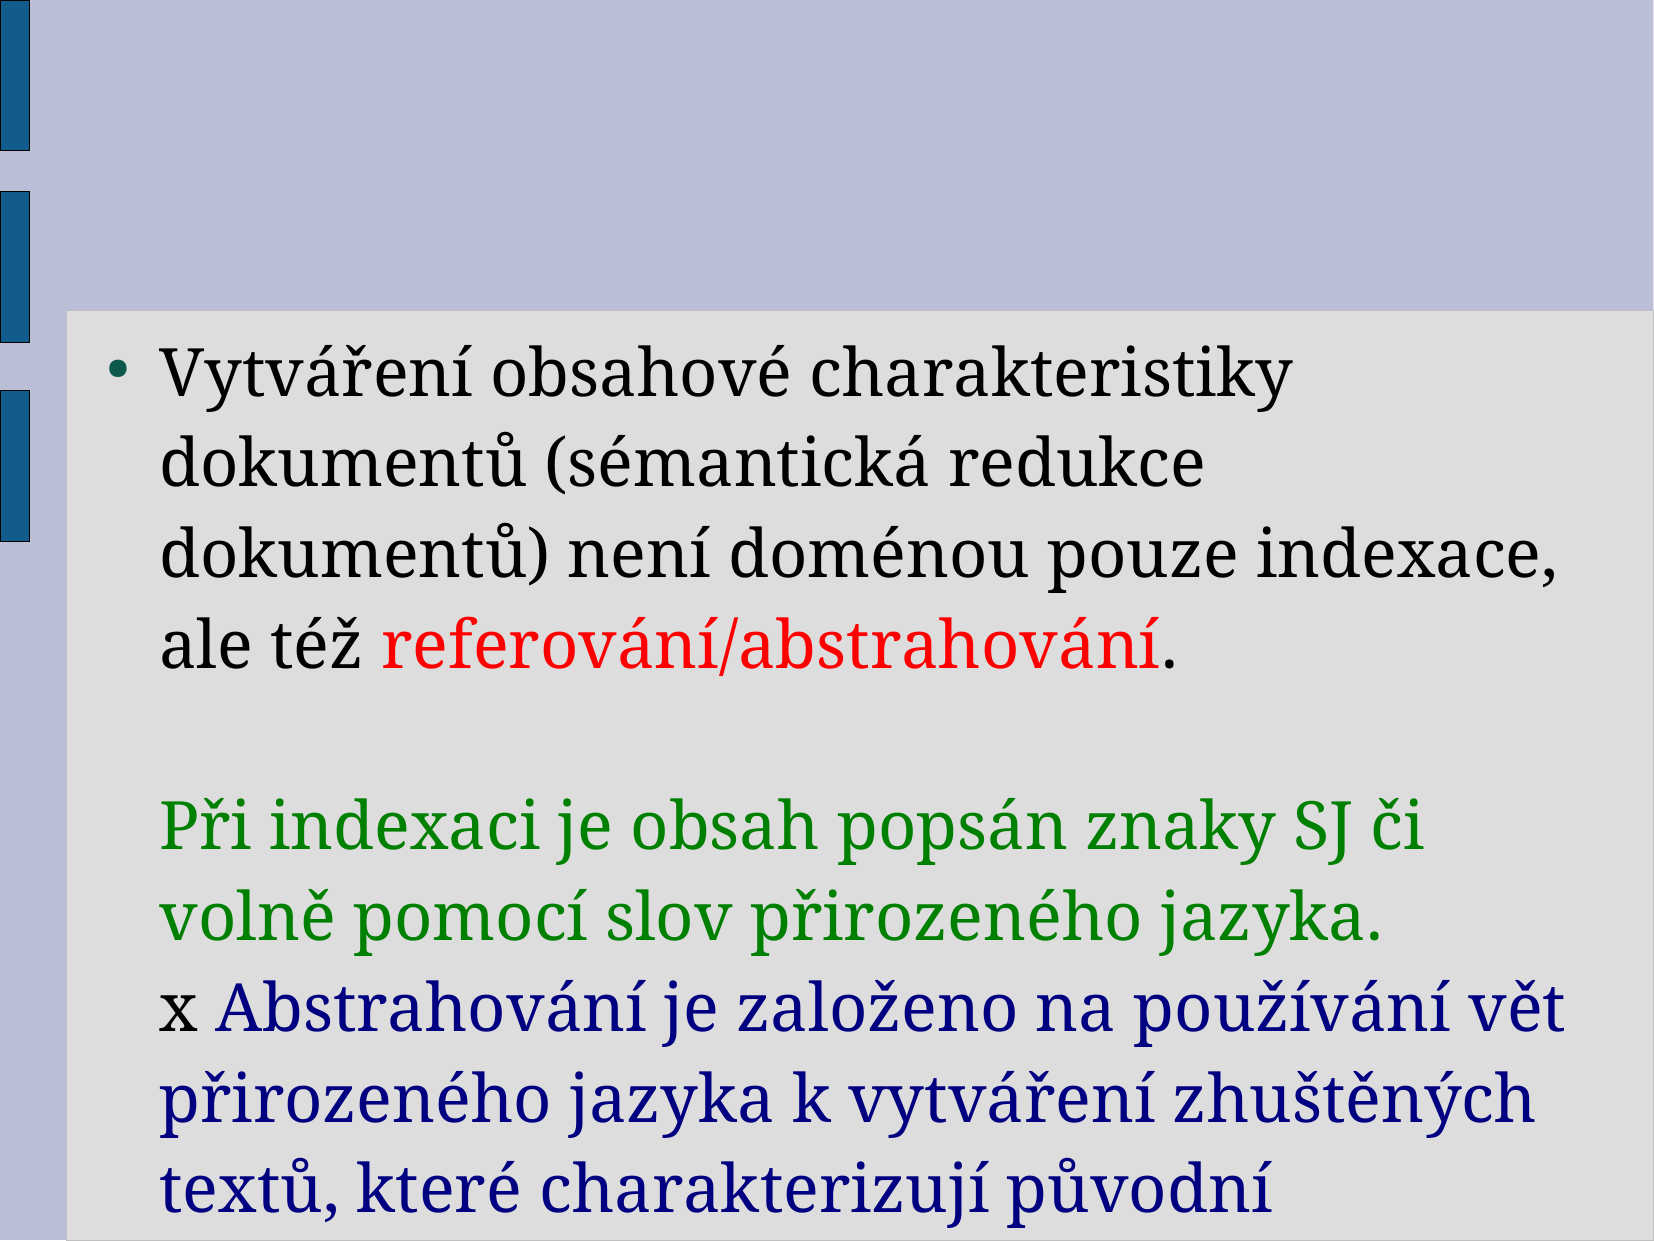

# Vytváření obsahové charakteristiky dokumentů (sémantická redukce dokumentů) není doménou pouze indexace, ale též referování/abstrahování.
Při indexaci je obsah popsán znaky SJ či volně pomocí slov přirozeného jazyka.
x Abstrahování je založeno na používání vět přirozeného jazyka k vytváření zhuštěných textů, které charakterizují původní dokument. (Pinkas, 2002, s. 79)
K referování více Pinkas, 2002, s. 79-81